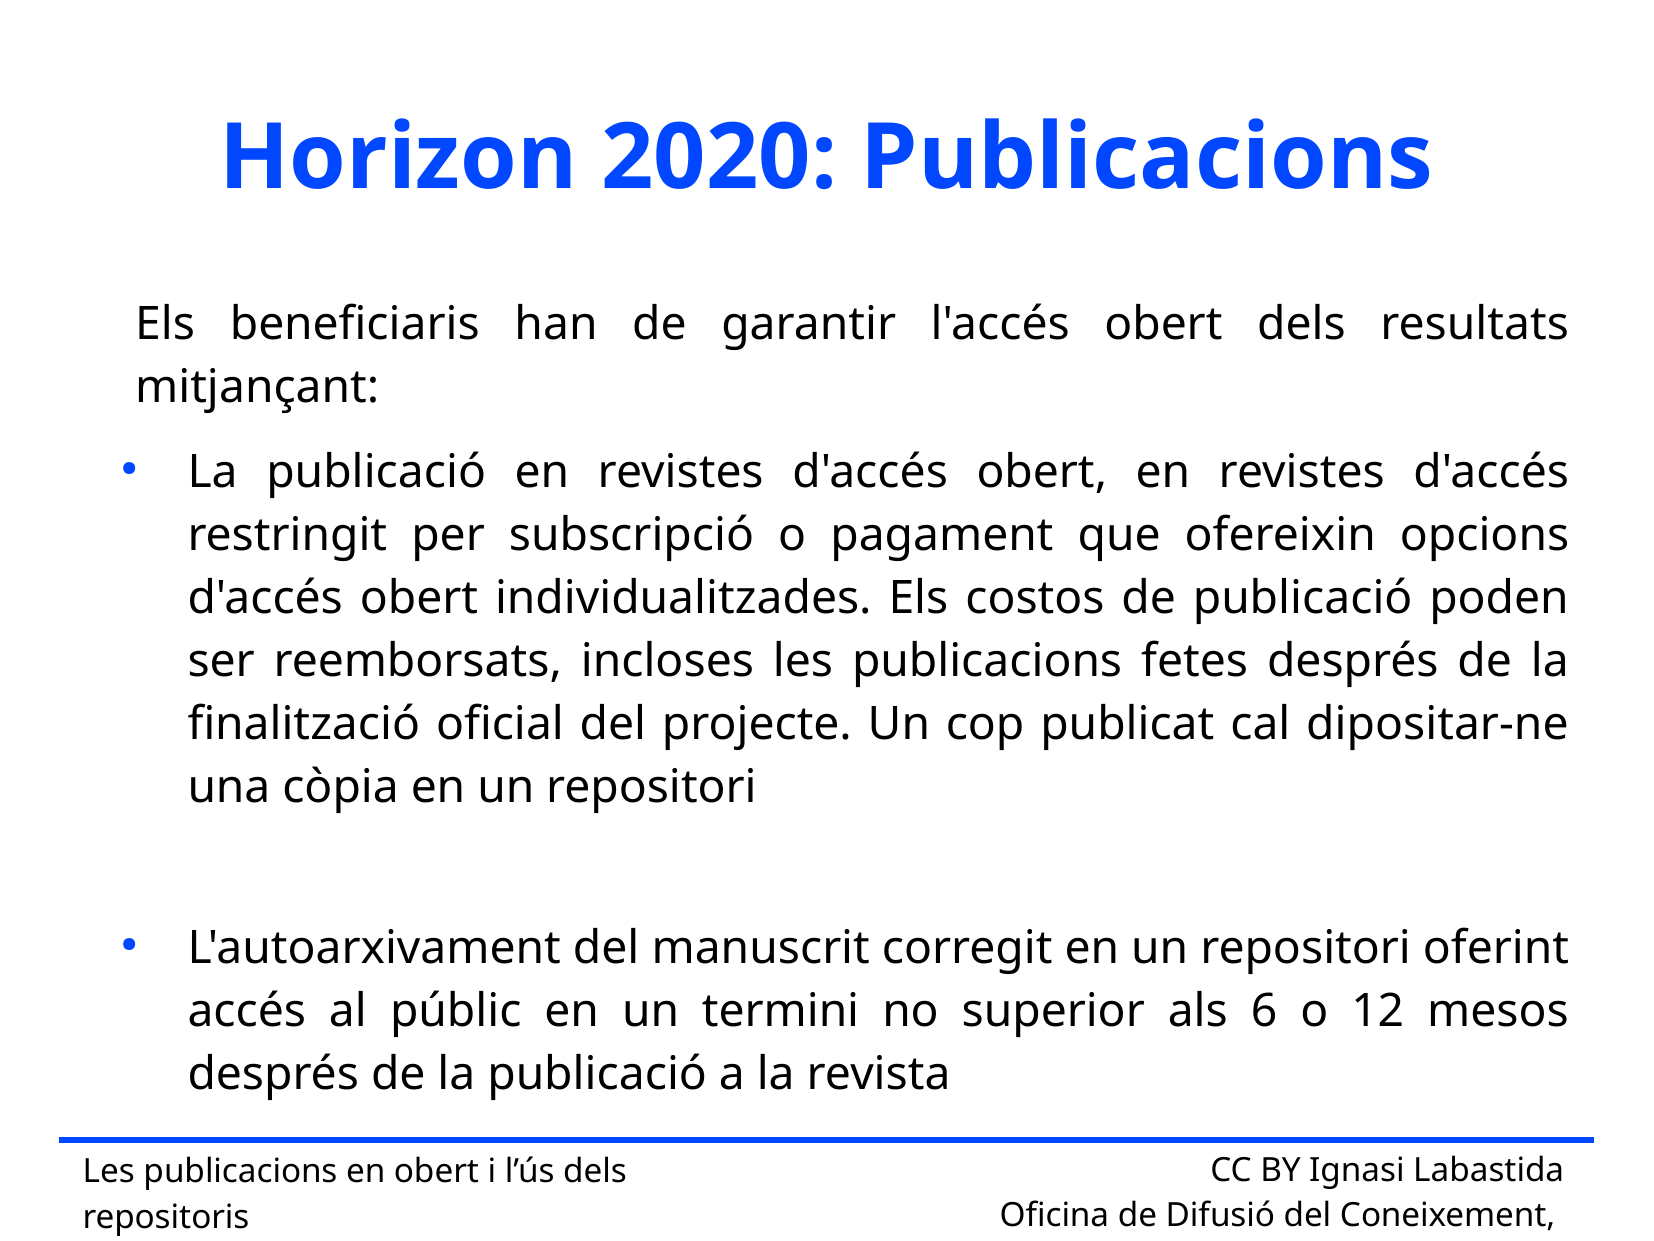

# Horizon 2020: Publicacions
Els beneficiaris han de garantir l'accés obert dels resultats mitjançant:
La publicació en revistes d'accés obert, en revistes d'accés restringit per subscripció o pagament que ofereixin opcions d'accés obert individualitzades. Els costos de publicació poden ser reemborsats, incloses les publicacions fetes després de la finalització oficial del projecte. Un cop publicat cal dipositar-ne una còpia en un repositori
L'autoarxivament del manuscrit corregit en un repositori oferint accés al públic en un termini no superior als 6 o 12 mesos després de la publicació a la revista